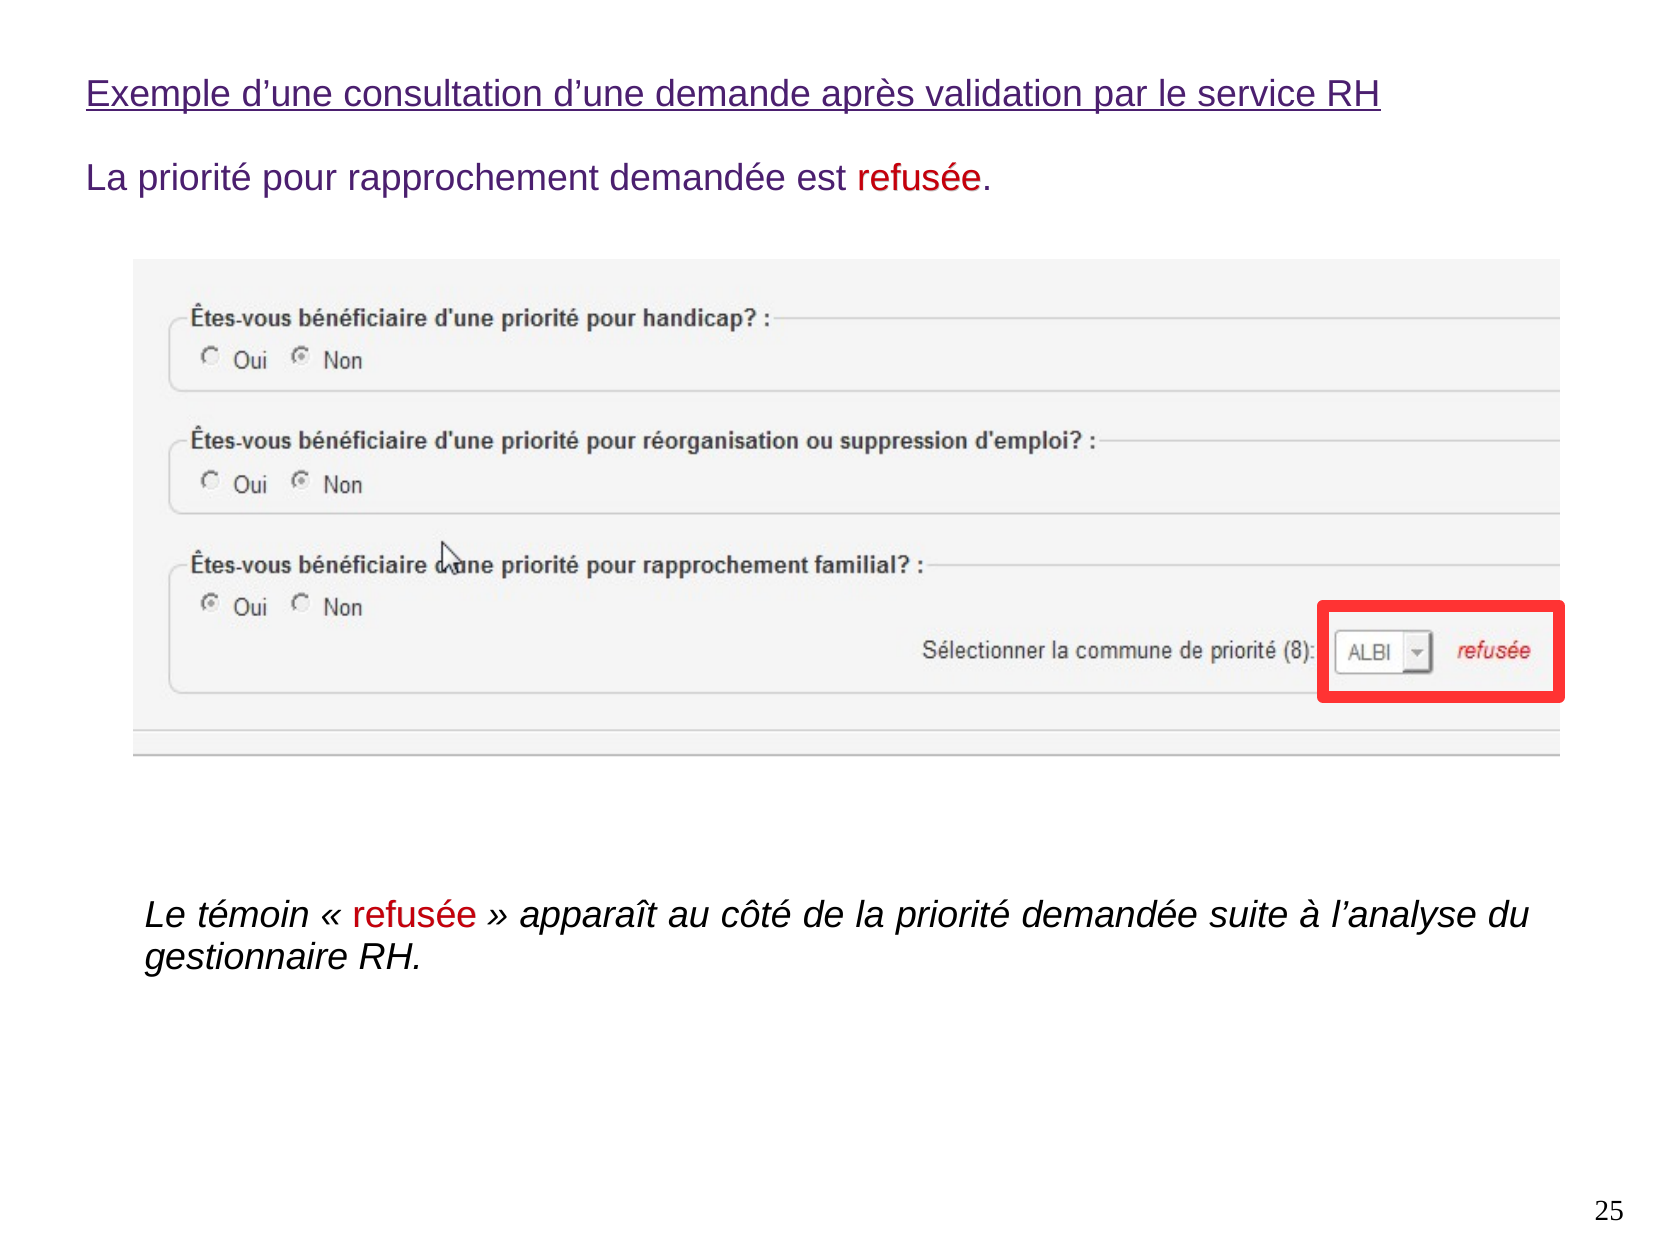

Exemple d’une consultation d’une demande après validation par le service RH
La priorité pour rapprochement demandée est refusée.
Le témoin « refusée » apparaît au côté de la priorité demandée suite à l’analyse du gestionnaire RH.
25